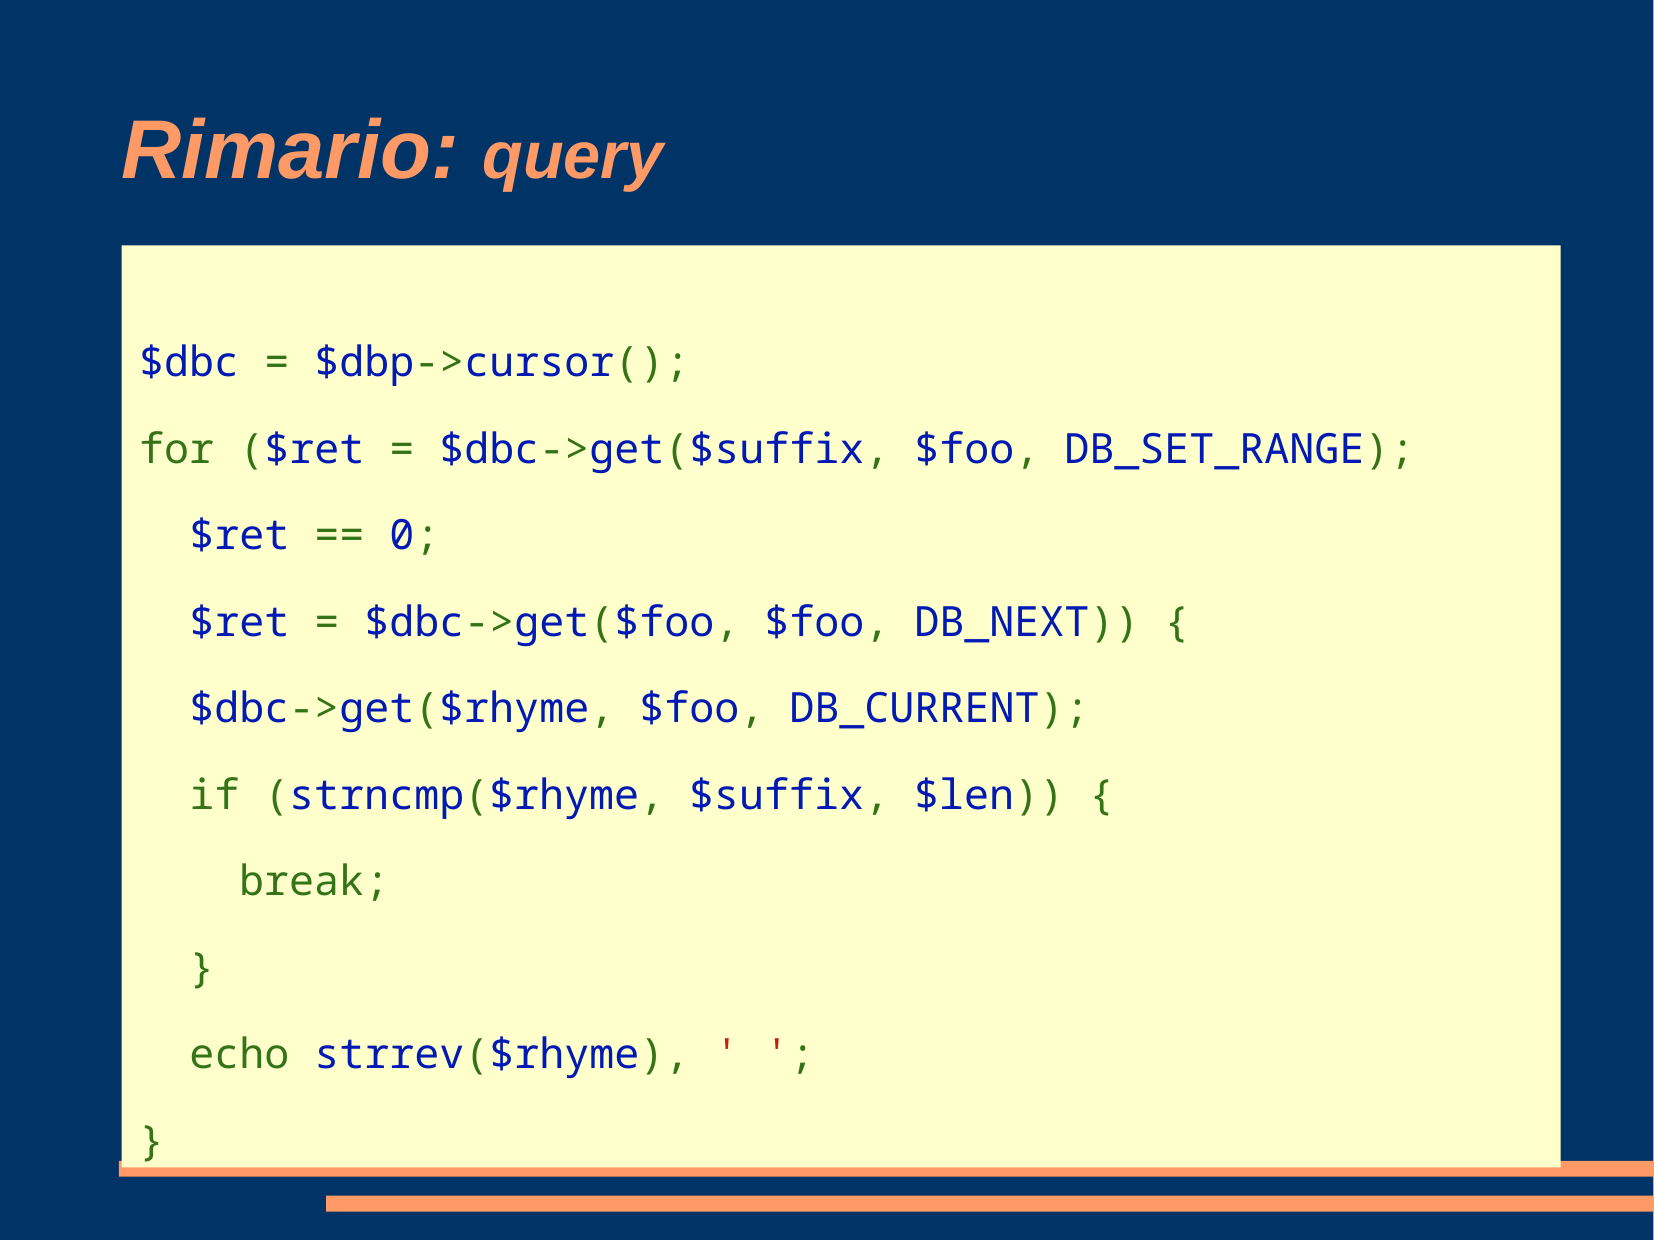

# Rimario: query
$dbc = $dbp->cursor();
for ($ret = $dbc->get($suffix, $foo, DB_SET_RANGE);
 $ret == 0;
  $ret = $dbc->get($foo, $foo, DB_NEXT)) {
  $dbc->get($rhyme, $foo, DB_CURRENT);
  if (strncmp($rhyme, $suffix, $len)) {
   break;
  }
  echo strrev($rhyme), ' ';
}